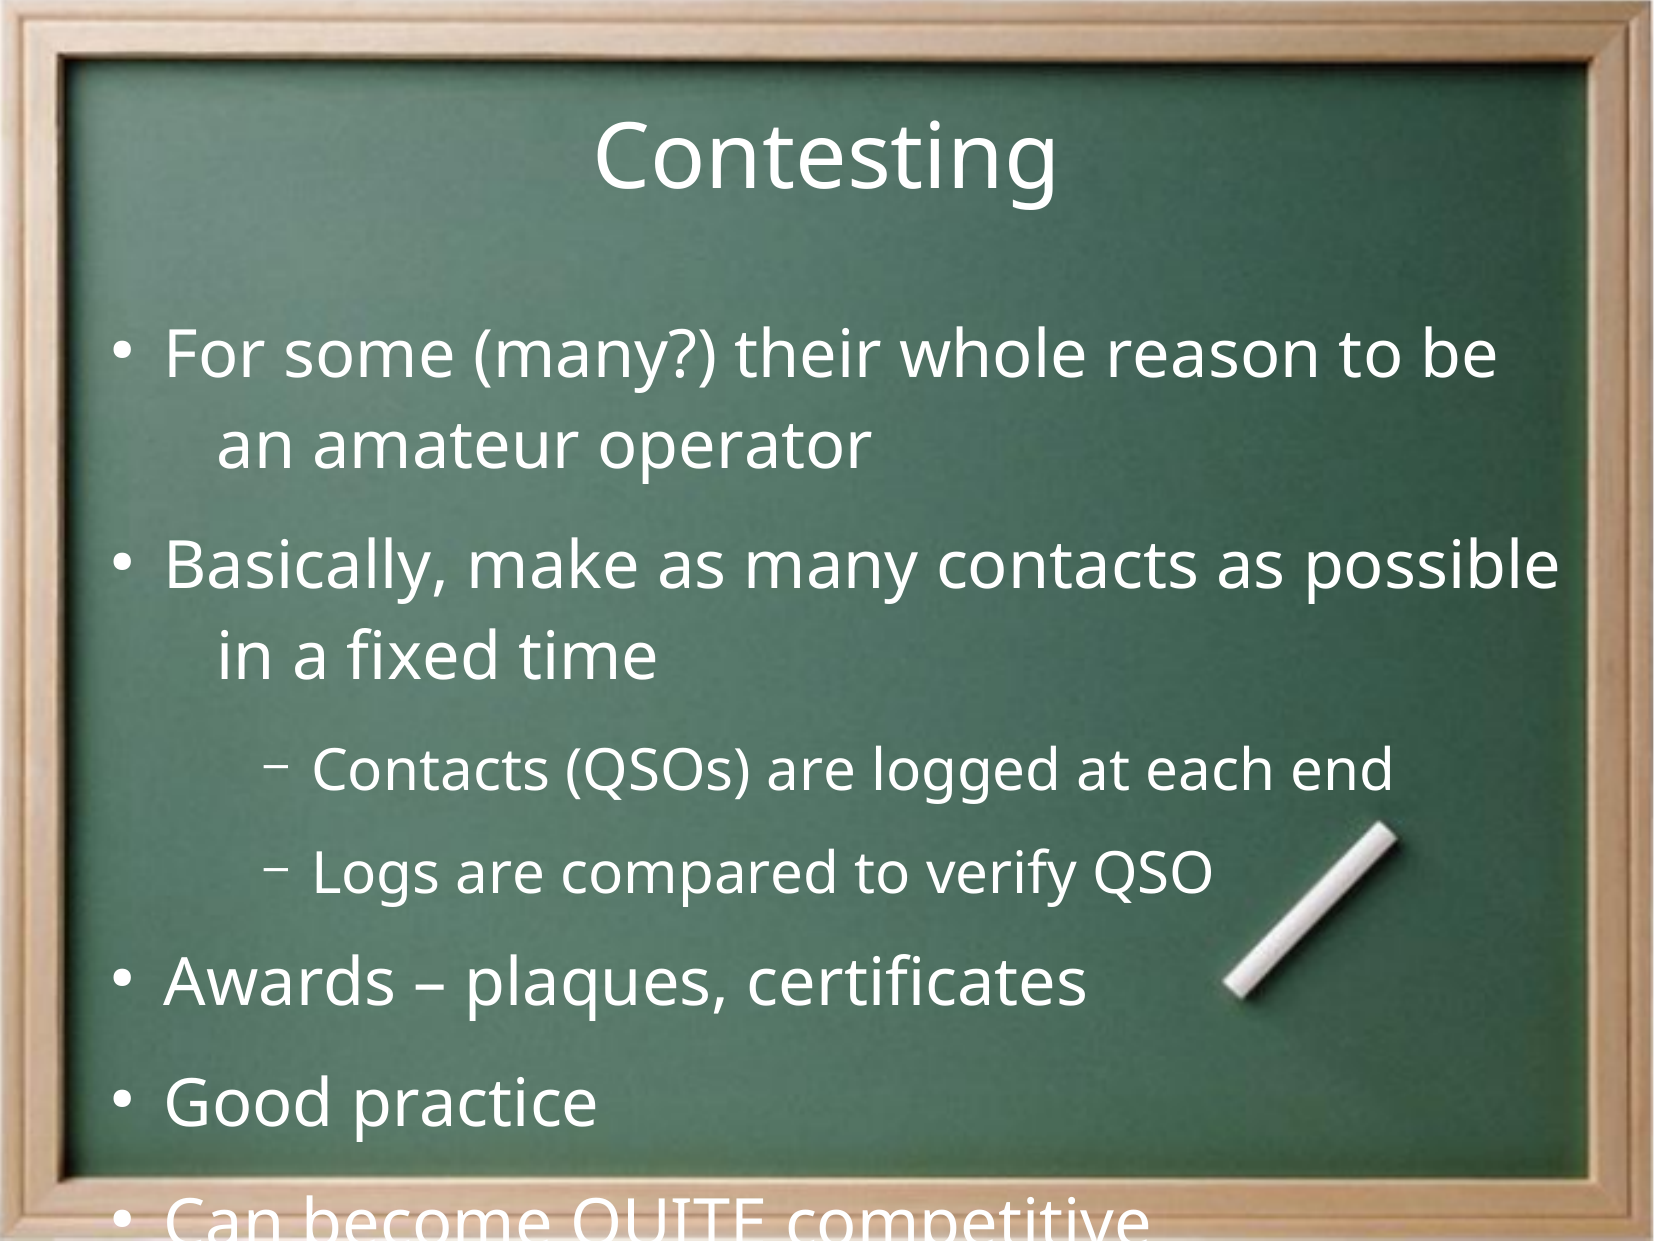

# Contesting
For some (many?) their whole reason to be an amateur operator
Basically, make as many contacts as possible in a fixed time
Contacts (QSOs) are logged at each end
Logs are compared to verify QSO
Awards – plaques, certificates
Good practice
Can become QUITE competitive